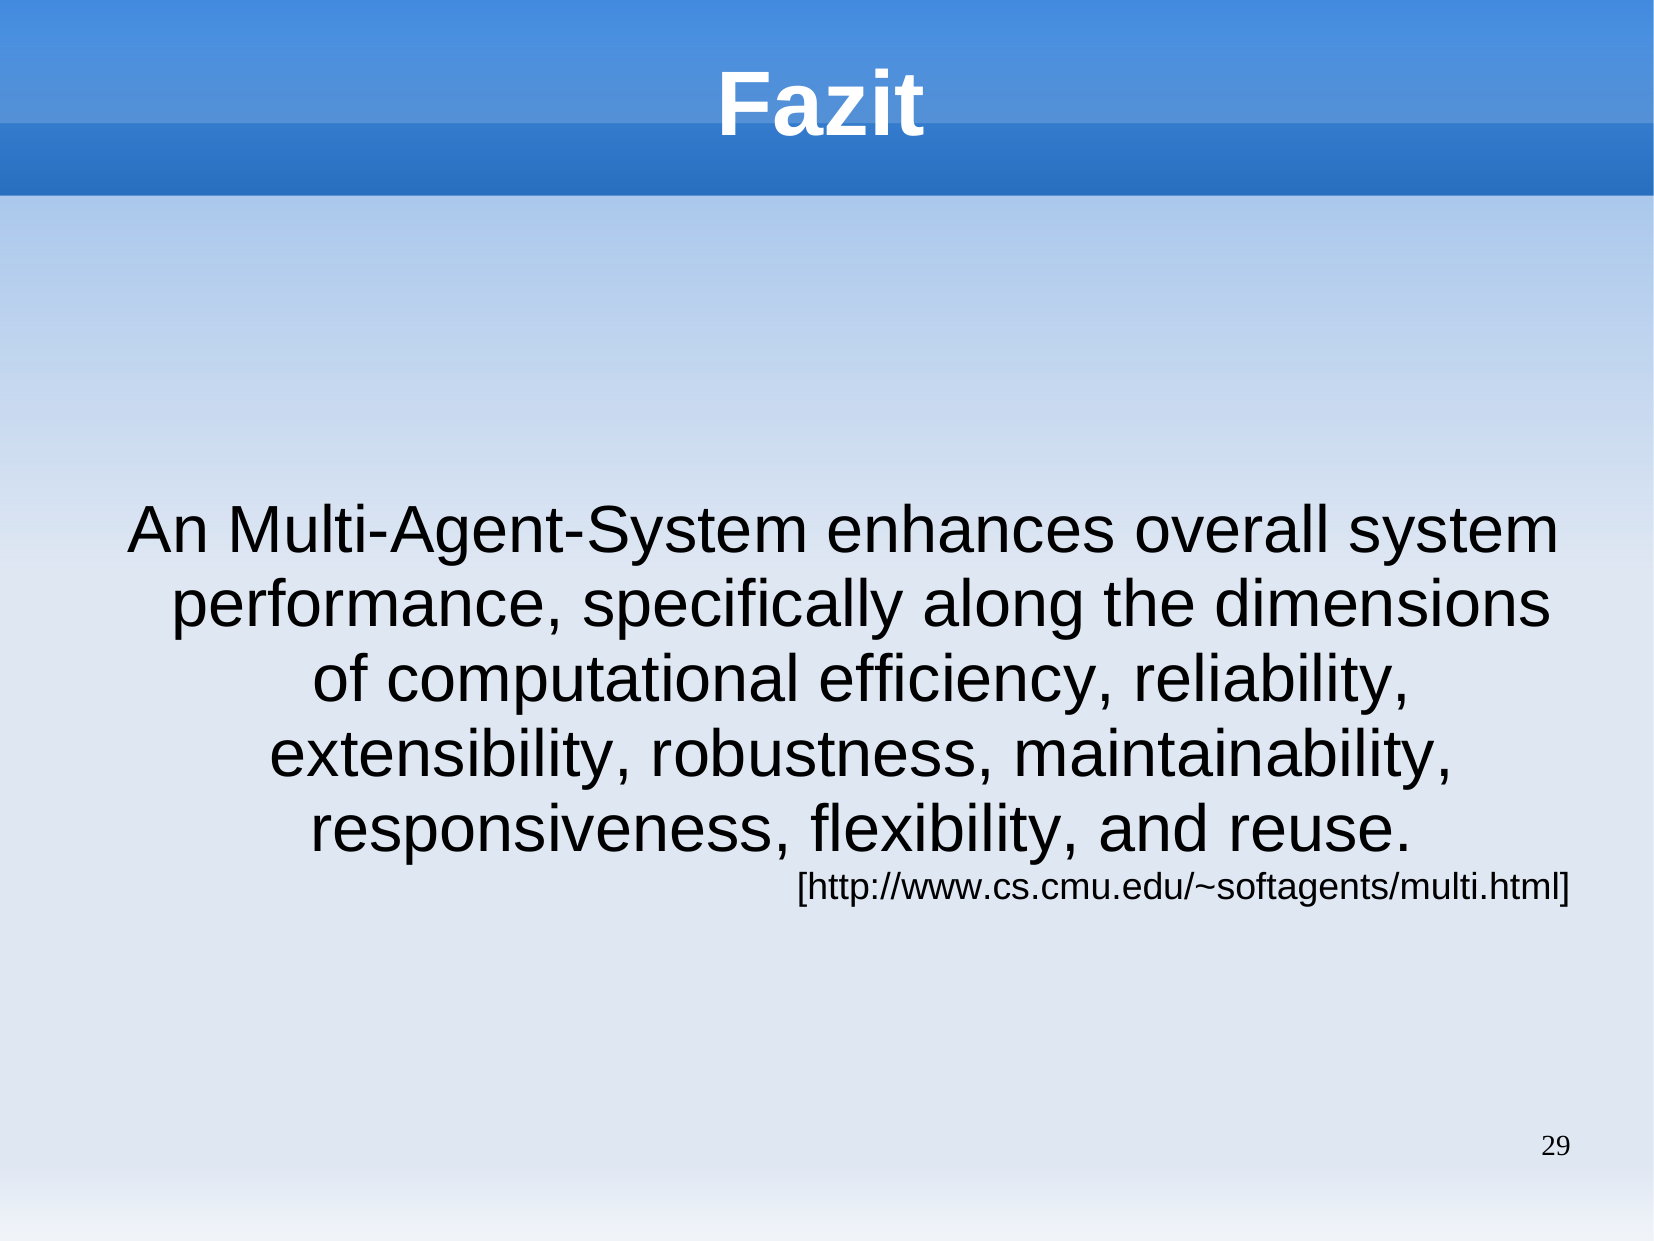

# Fazit
An Multi-Agent-System enhances overall system performance, specifically along the dimensions of computational efficiency, reliability, extensibility, robustness, maintainability, responsiveness, flexibility, and reuse.
[http://www.cs.cmu.edu/~softagents/multi.html]
29